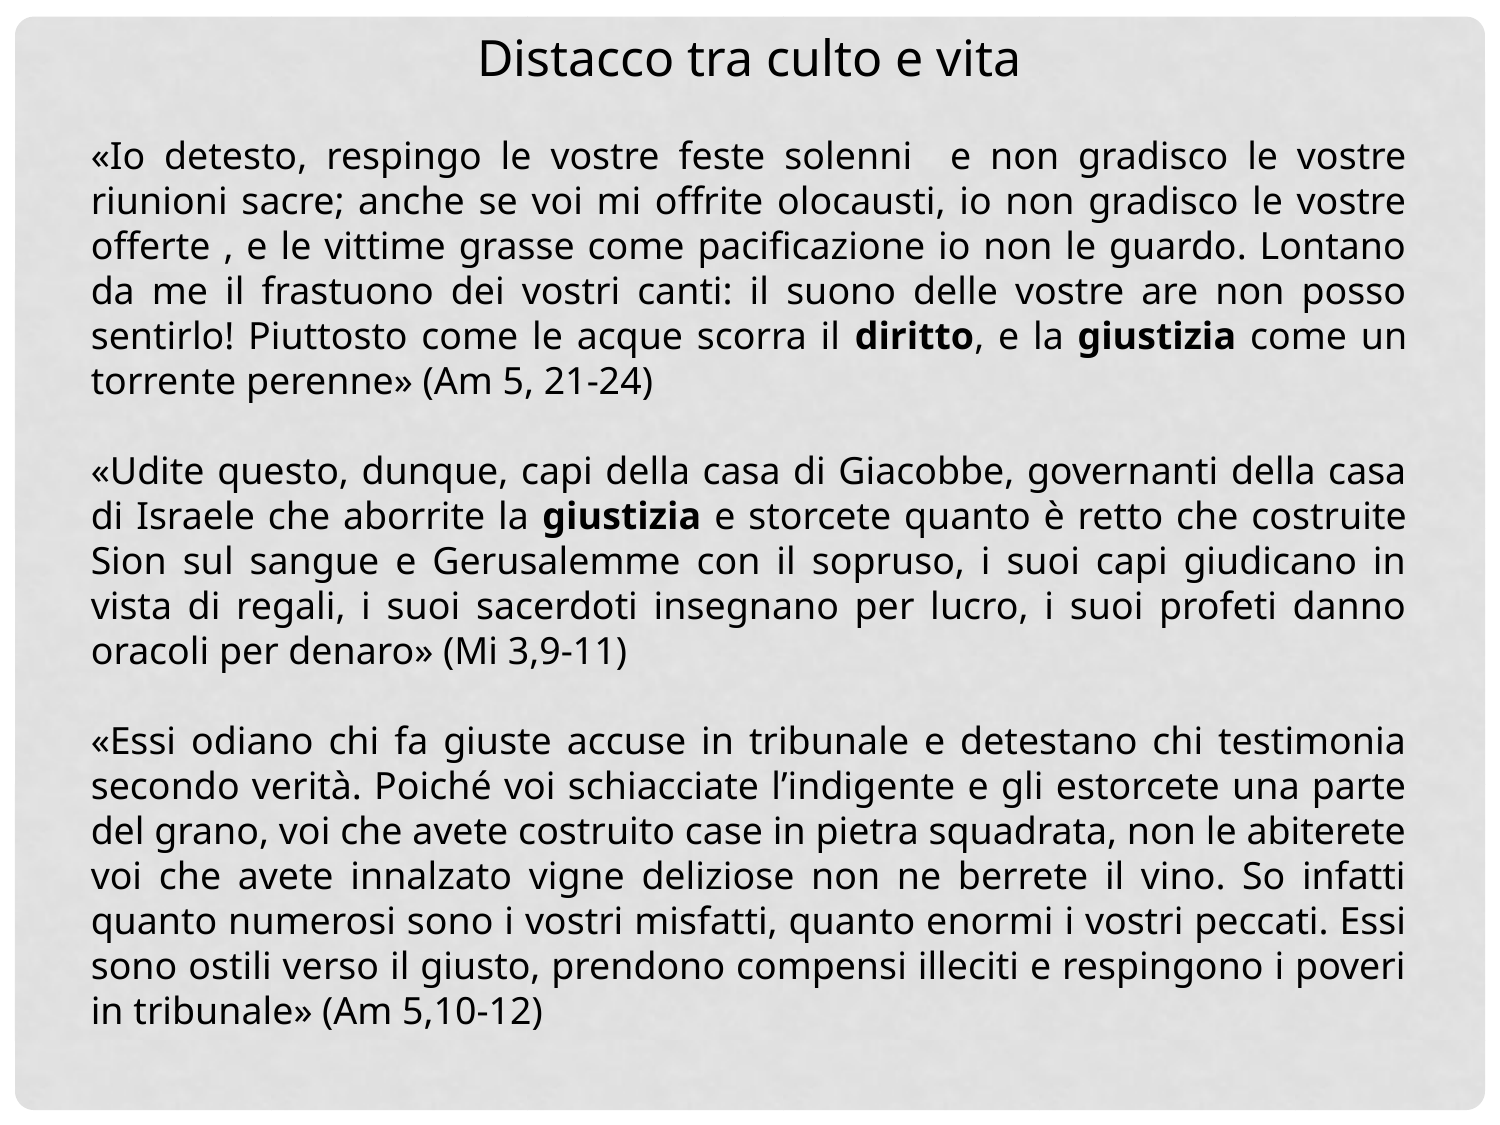

Distacco tra culto e vita
«Io detesto, respingo le vostre feste solenni e non gradisco le vostre riunioni sacre; anche se voi mi offrite olocausti, io non gradisco le vostre offerte , e le vittime grasse come pacificazione io non le guardo. Lontano da me il frastuono dei vostri canti: il suono delle vostre are non posso sentirlo! Piuttosto come le acque scorra il diritto, e la giustizia come un torrente perenne» (Am 5, 21-24)
«Udite questo, dunque, capi della casa di Giacobbe, governanti della casa di Israele che aborrite la giustizia e storcete quanto è retto che costruite Sion sul sangue e Gerusalemme con il sopruso, i suoi capi giudicano in vista di regali, i suoi sacerdoti insegnano per lucro, i suoi profeti danno oracoli per denaro» (Mi 3,9-11)
«Essi odiano chi fa giuste accuse in tribunale e detestano chi testimonia secondo verità. Poiché voi schiacciate l’indigente e gli estorcete una parte del grano, voi che avete costruito case in pietra squadrata, non le abiterete voi che avete innalzato vigne deliziose non ne berrete il vino. So infatti quanto numerosi sono i vostri misfatti, quanto enormi i vostri peccati. Essi sono ostili verso il giusto, prendono compensi illeciti e respingono i poveri in tribunale» (Am 5,10-12)